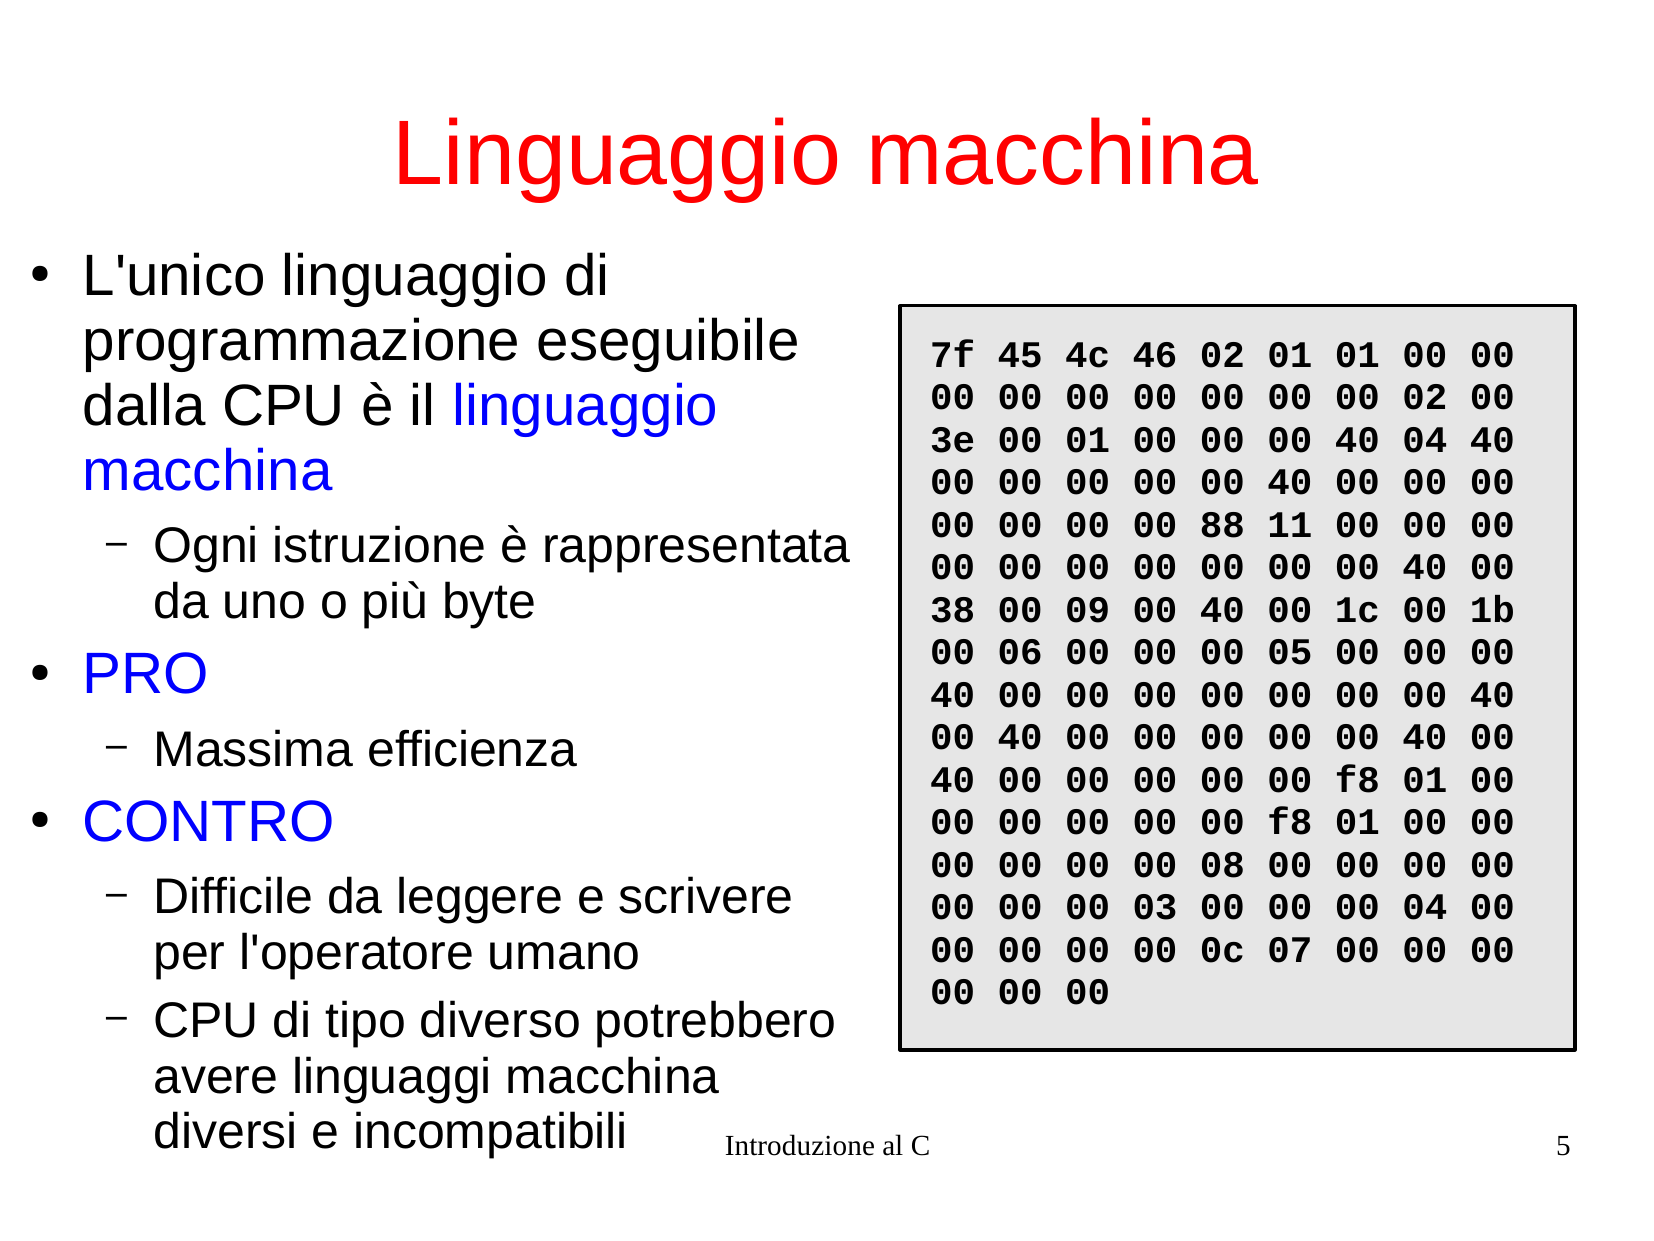

# Linguaggio macchina
L'unico linguaggio di programmazione eseguibile dalla CPU è il linguaggio macchina
Ogni istruzione è rappresentata da uno o più byte
PRO
Massima efficienza
CONTRO
Difficile da leggere e scrivere per l'operatore umano
CPU di tipo diverso potrebbero avere linguaggi macchina diversi e incompatibili
7f 45 4c 46 02 01 01 00 00 00 00 00 00 00 00 00 02 00 3e 00 01 00 00 00 40 04 40 00 00 00 00 00 40 00 00 00 00 00 00 00 88 11 00 00 00 00 00 00 00 00 00 00 40 00 38 00 09 00 40 00 1c 00 1b 00 06 00 00 00 05 00 00 00 40 00 00 00 00 00 00 00 40 00 40 00 00 00 00 00 40 00 40 00 00 00 00 00 f8 01 00 00 00 00 00 00 f8 01 00 00 00 00 00 00 08 00 00 00 00 00 00 00 03 00 00 00 04 00 00 00 00 00 0c 07 00 00 00 00 00 00
Introduzione al C
5